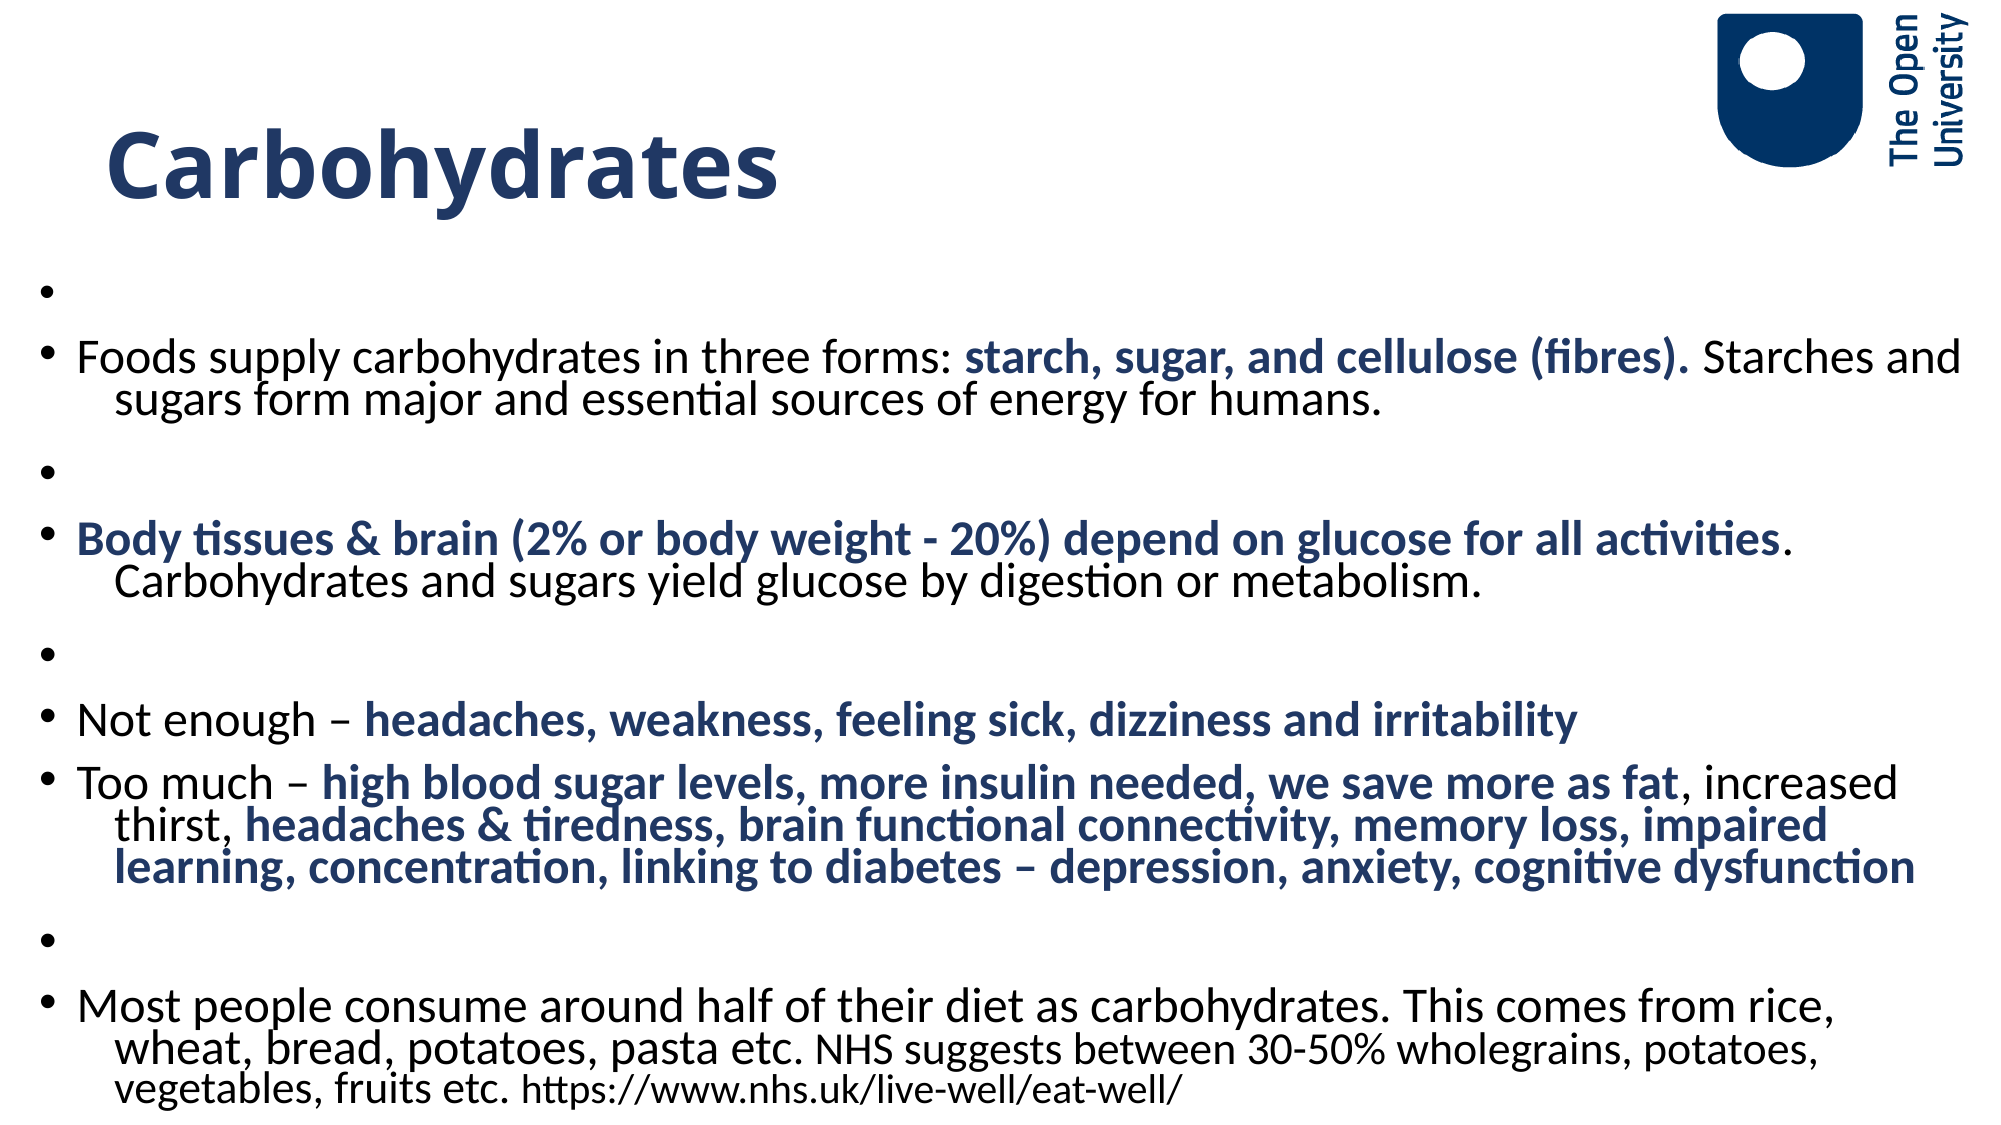

# Carbohydrates
Foods supply carbohydrates in three forms: starch, sugar, and cellulose (fibres). Starches and sugars form major and essential sources of energy for humans.
Body tissues & brain (2% or body weight - 20%) depend on glucose for all activities. Carbohydrates and sugars yield glucose by digestion or metabolism.
Not enough – headaches, weakness, feeling sick, dizziness and irritability
Too much – high blood sugar levels, more insulin needed, we save more as fat, increased thirst, headaches & tiredness, brain functional connectivity, memory loss, impaired learning, concentration, linking to diabetes – depression, anxiety, cognitive dysfunction
Most people consume around half of their diet as carbohydrates. This comes from rice, wheat, bread, potatoes, pasta etc. NHS suggests between 30-50% wholegrains, potatoes, vegetables, fruits etc. https://www.nhs.uk/live-well/eat-well/